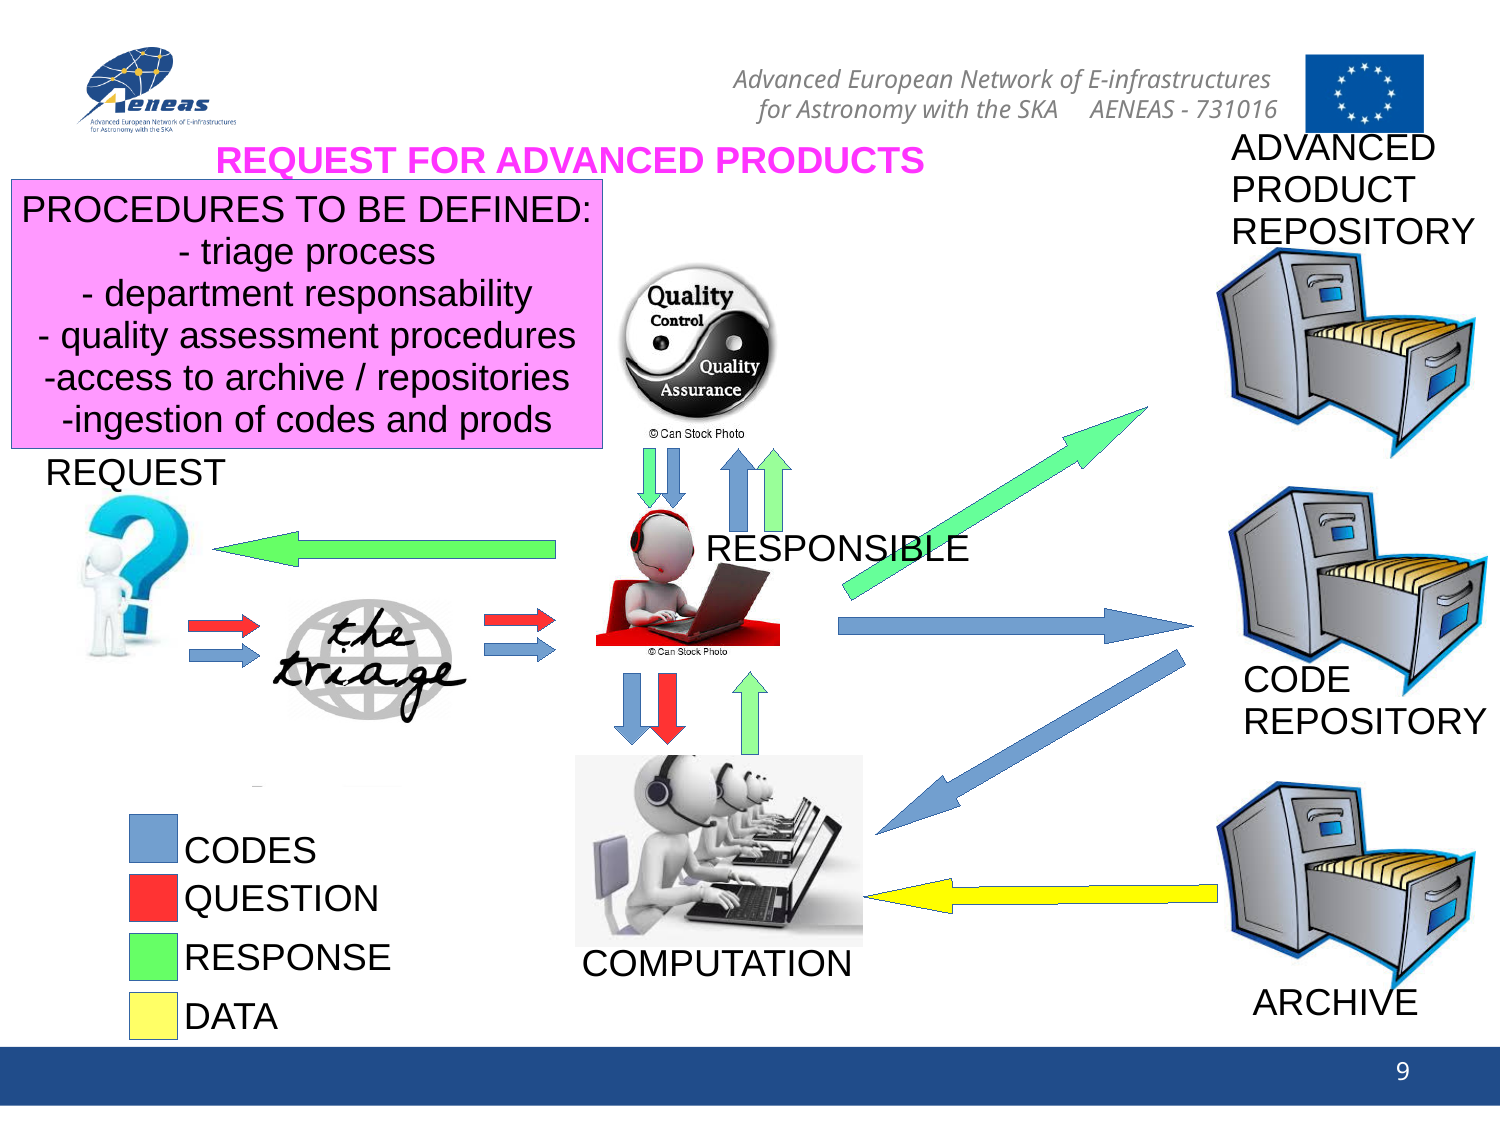

ADVANCED
PRODUCT
REPOSITORY
REQUEST FOR ADVANCED PRODUCTS
PROCEDURES TO BE DEFINED:
- triage process
- department responsability
- quality assessment procedures
-access to archive / repositories
-ingestion of codes and prods
GENERAL
REQUEST
 RESPONSIBLE
CODE
REPOSITORY
CODES
QUESTION
RESPONSE
COMPUTATION
ARCHIVE
DATA
9